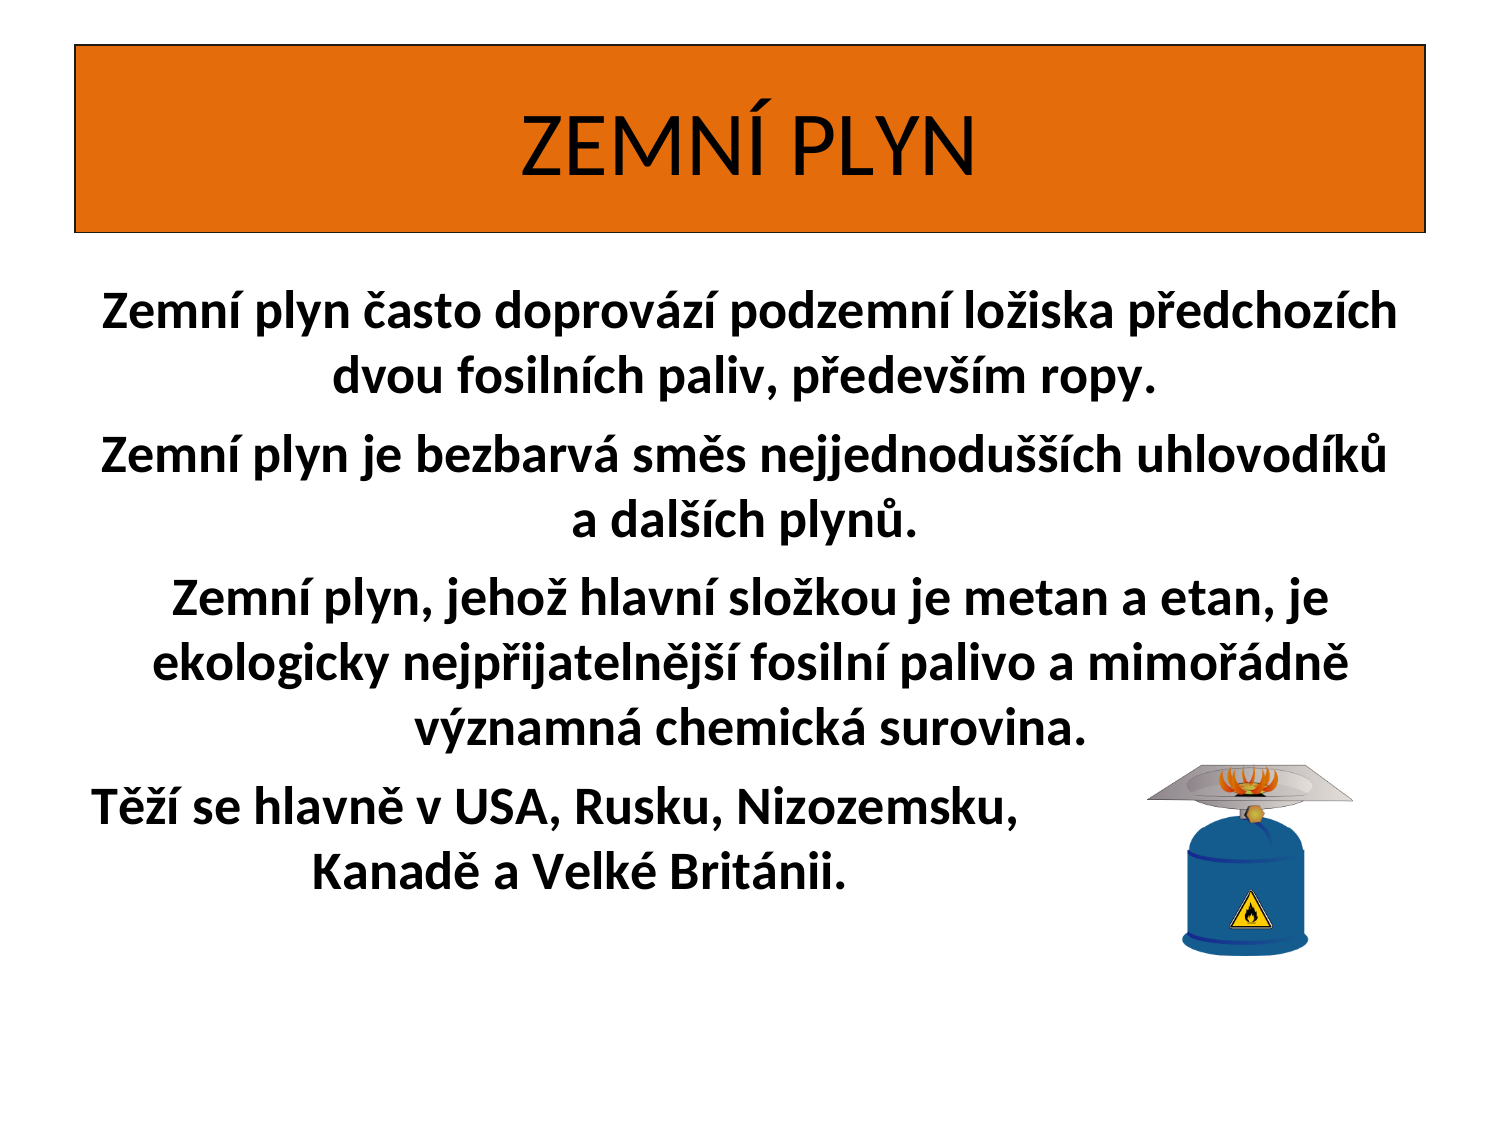

ZEMNÍ PLYN
Zemní plyn často doprovází podzemní ložiska předchozích dvou fosilních paliv, především ropy.
Zemní plyn je bezbarvá směs nejjednodušších uhlovodíků
a dalších plynů.
Zemní plyn, jehož hlavní složkou je metan a etan, je ekologicky nejpřijatelnější fosilní palivo a mimořádně významná chemická surovina.
Těží se hlavně v USA, Rusku, Nizozemsku,
			Kanadě a Velké Británii.